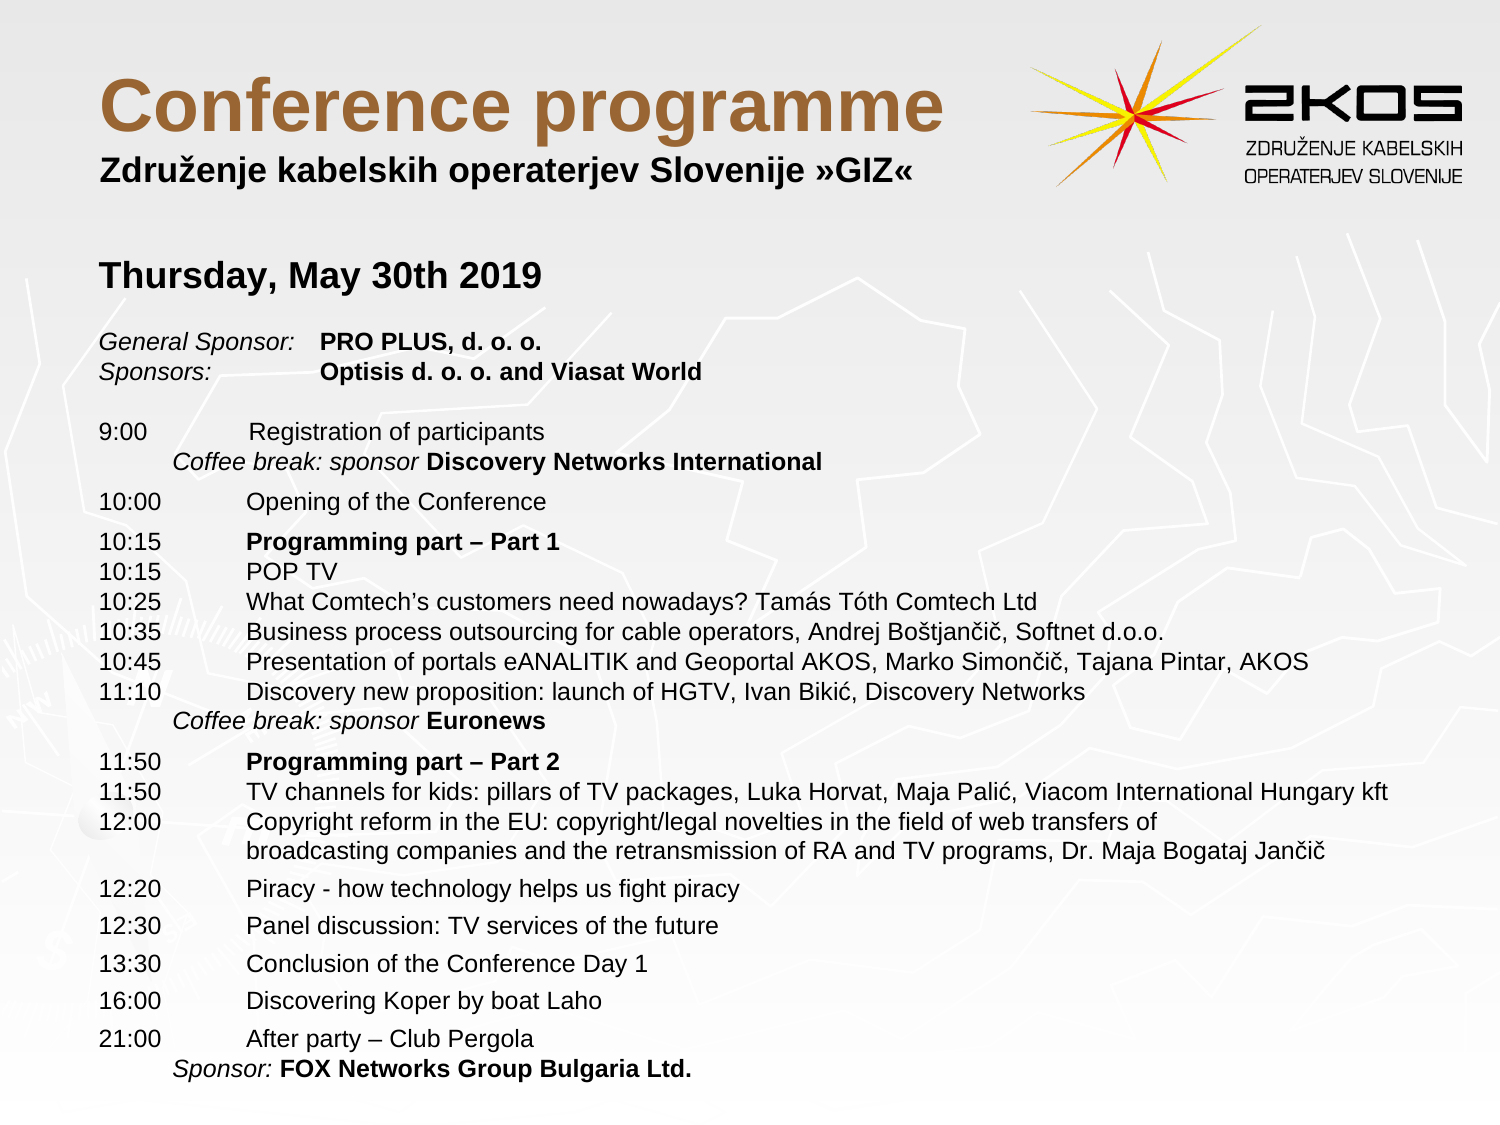

Conference programme
Združenje kabelskih operaterjev Slovenije »GIZ«
Thursday, May 30th 2019
General Sponsor: 	PRO PLUS, d. o. o.
Sponsors: 		Optisis d. o. o. and Viasat World
9:00 	Registration of participants
	Coffee break: sponsor Discovery Networks International
10:00 		Opening of the Conference
10:15 		Programming part – Part 1
10:15		POP TV
10:25		What Comtech’s customers need nowadays? Tamás Tóth Comtech Ltd
10:35		Business process outsourcing for cable operators, Andrej Boštjančič, Softnet d.o.o.
10:45		Presentation of portals eANALITIK and Geoportal AKOS, Marko Simončič, Tajana Pintar, AKOS
11:10		Discovery new proposition: launch of HGTV, Ivan Bikić, Discovery Networks
 	Coffee break: sponsor Euronews
11:50 		Programming part – Part 2
11:50		TV channels for kids: pillars of TV packages, Luka Horvat, Maja Palić, Viacom International Hungary kft
12:00		Copyright reform in the EU: copyright/legal novelties in the field of web transfers of
		broadcasting companies and the retransmission of RA and TV programs, Dr. Maja Bogataj Jančič
12:20 		Piracy - how technology helps us fight piracy
12:30 		Panel discussion: TV services of the future
13:30 		Conclusion of the Conference Day 1
16:00 		Discovering Koper by boat Laho
21:00 		After party – Club Pergola
	Sponsor: FOX Networks Group Bulgaria Ltd.